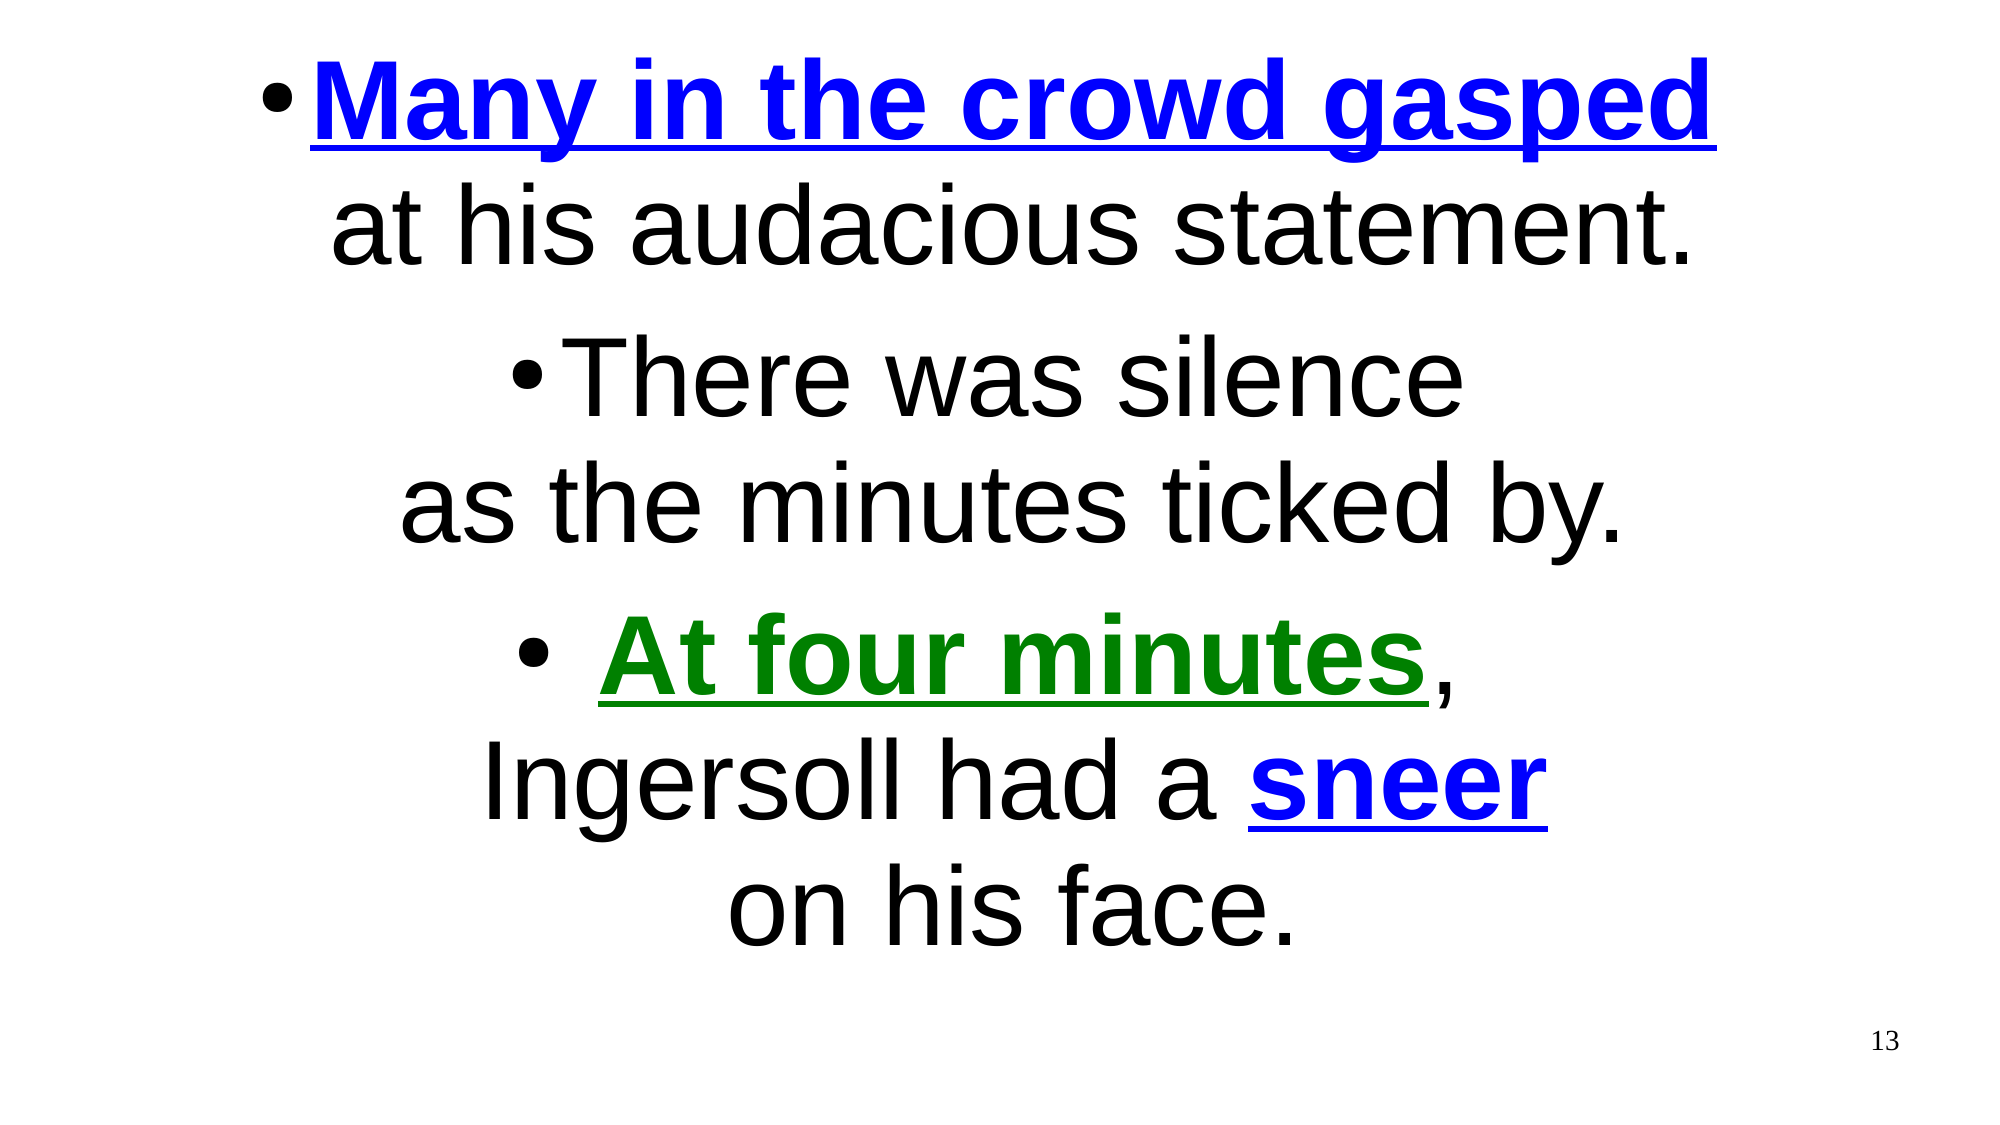

# Many in the crowd gasped at his audacious statement.
There was silence
as the minutes ticked by.
 At four minutes,
Ingersoll had a sneer
on his face.
13